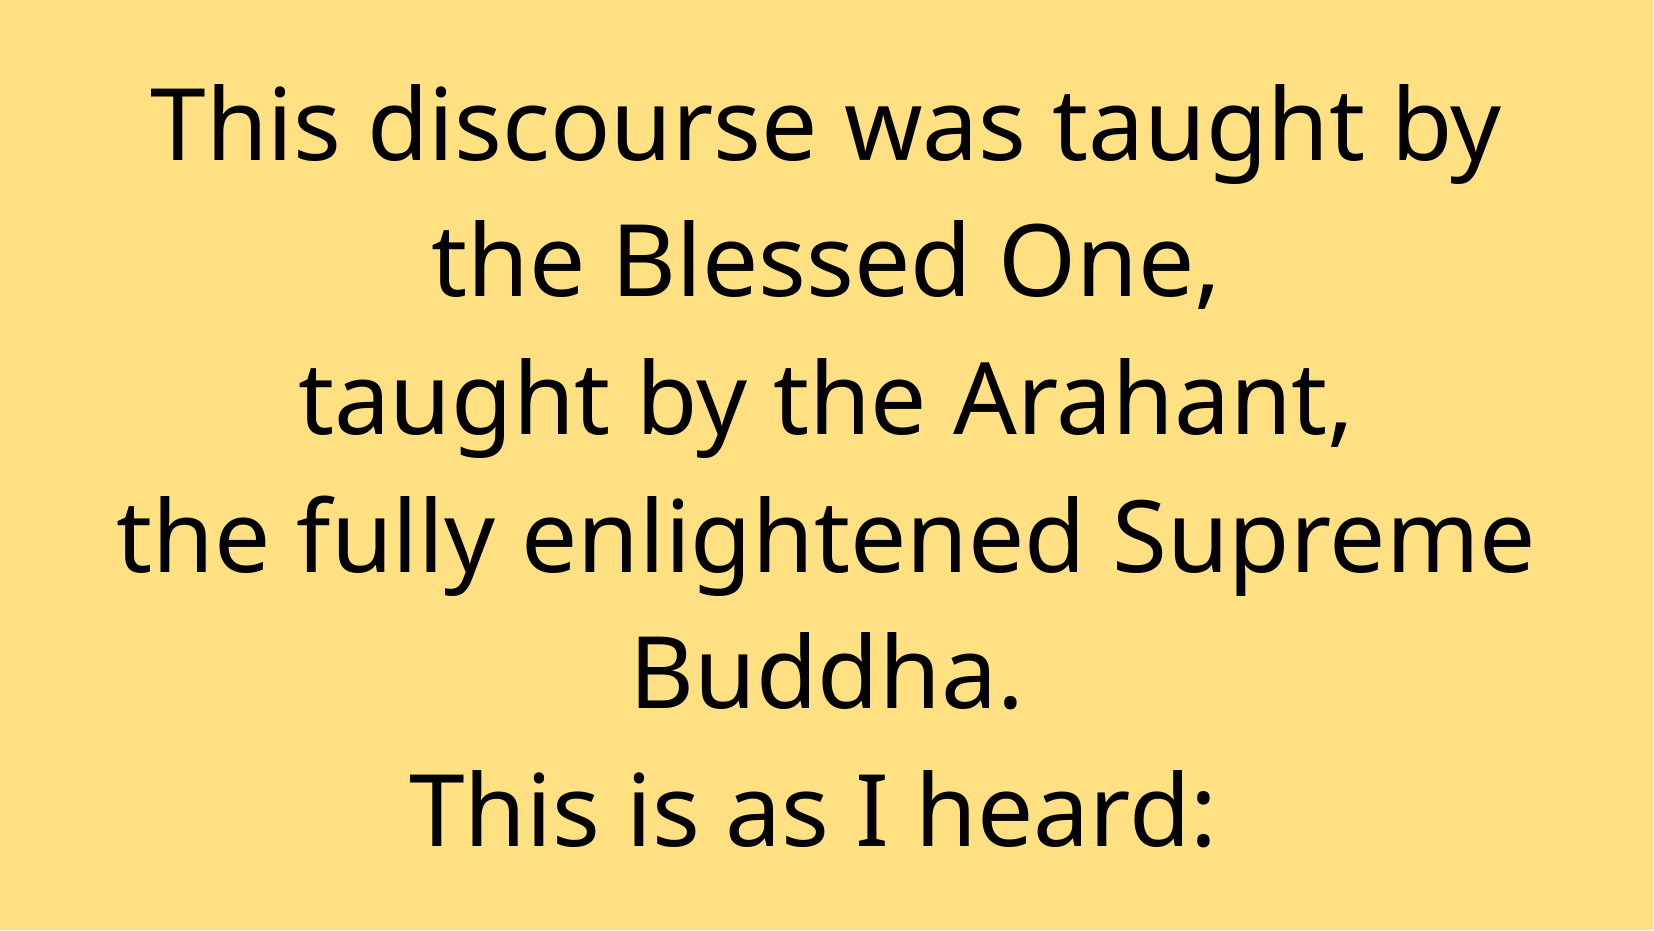

# This discourse was taught by the Blessed One,
taught by the Arahant,
the fully enlightened Supreme Buddha.
This is as I heard: